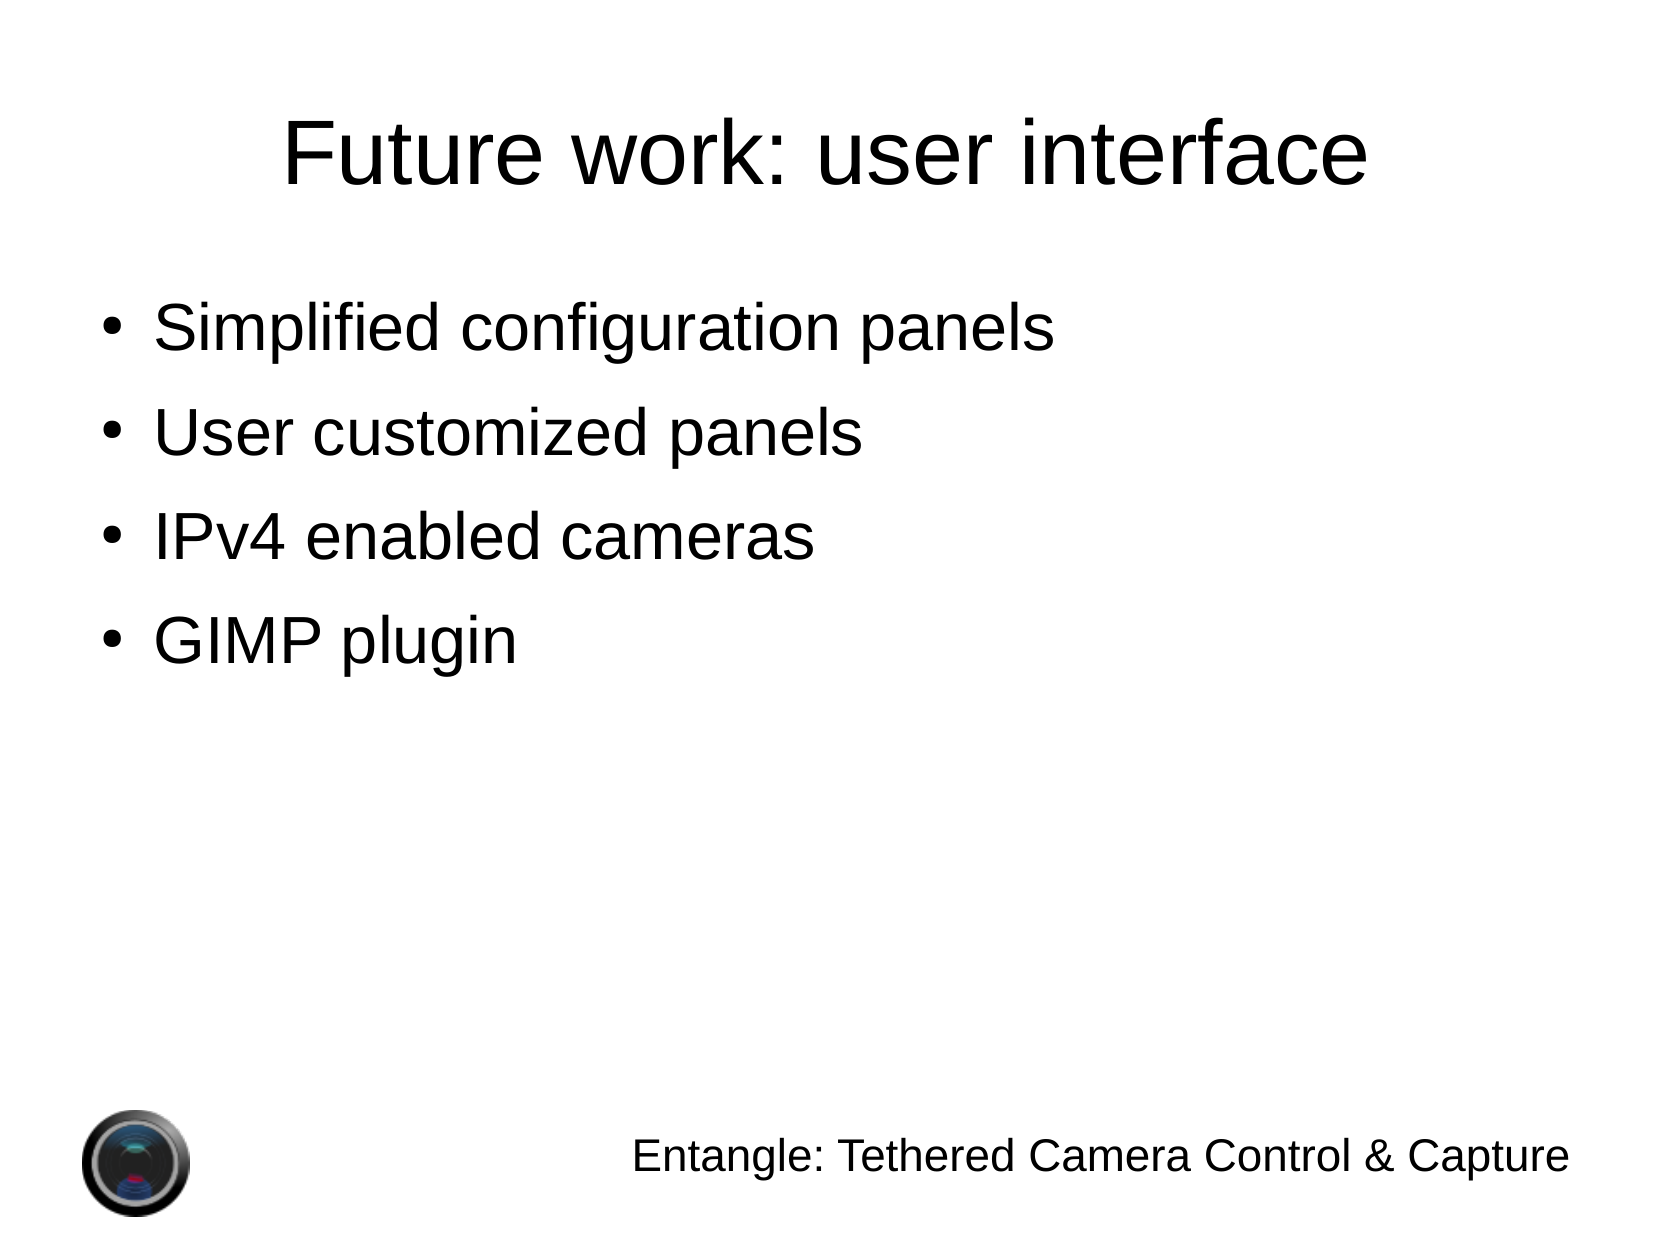

# Future work: user interface
Simplified configuration panels
User customized panels
IPv4 enabled cameras
GIMP plugin